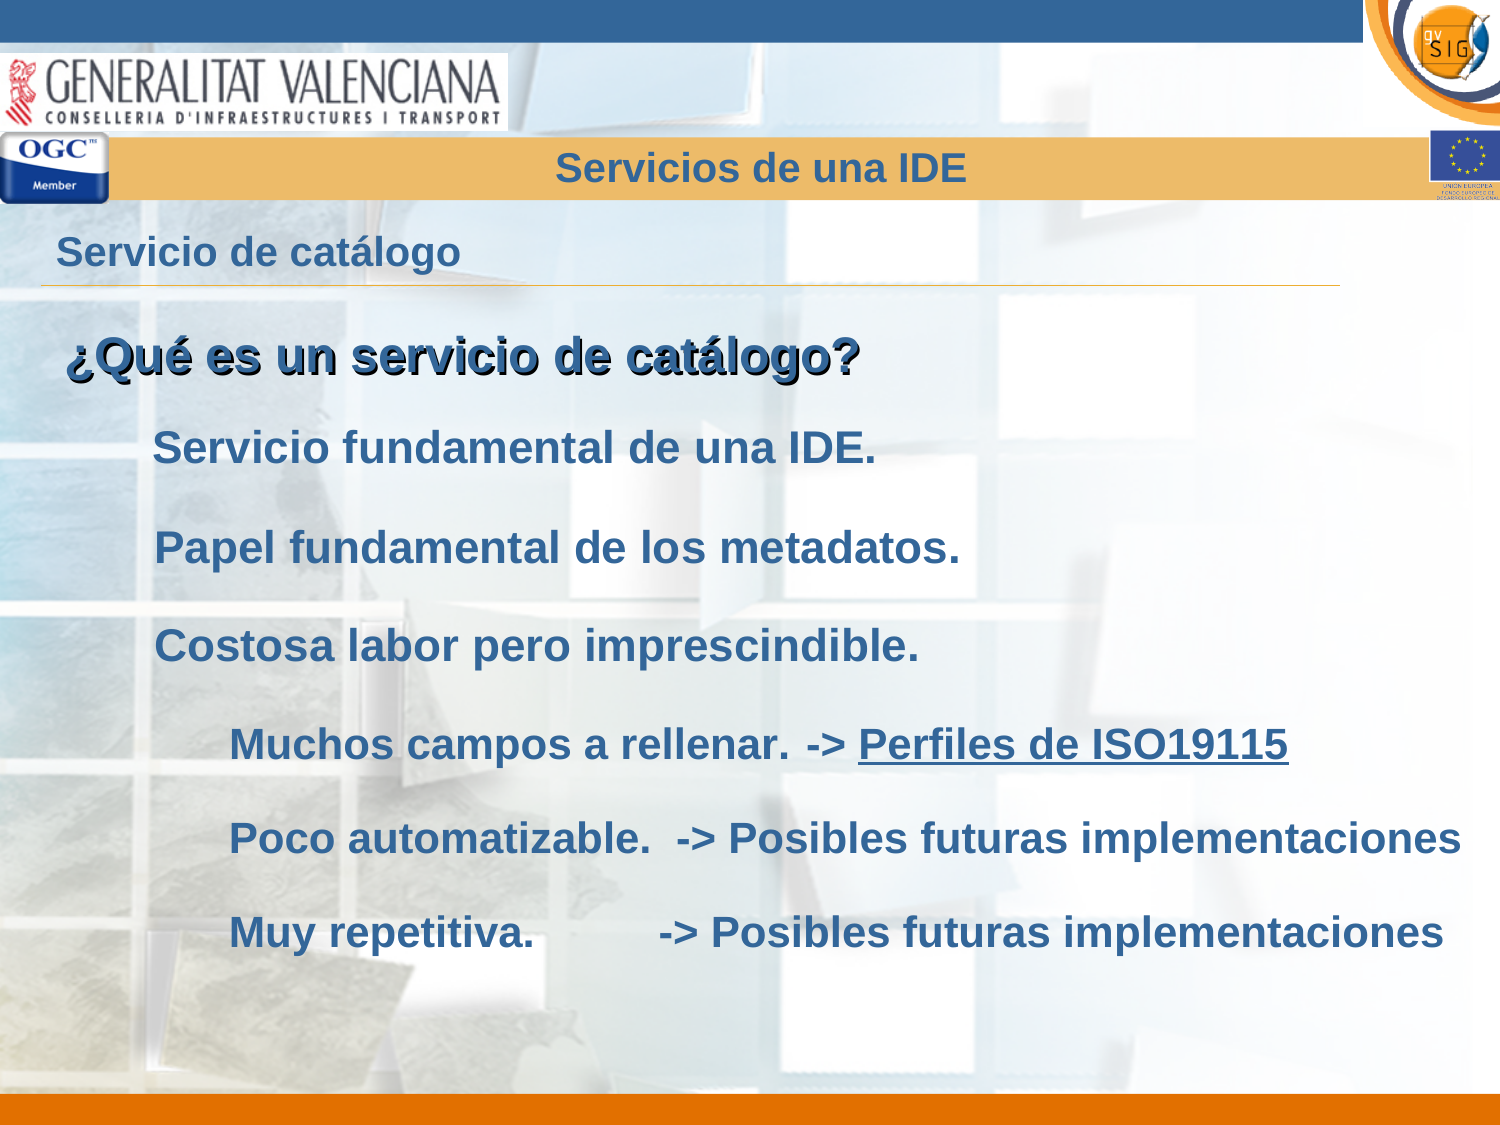

Servicios de una IDE
Servicio de catálogo
¿Qué es un servicio de catálogo?
 Servicio fundamental de una IDE.
 Papel fundamental de los metadatos.
 Costosa labor pero imprescindible.
 Muchos campos a rellenar.	-> Perfiles de ISO19115
 Poco automatizable. -> Posibles futuras implementaciones
 Muy repetitiva.		-> Posibles futuras implementaciones